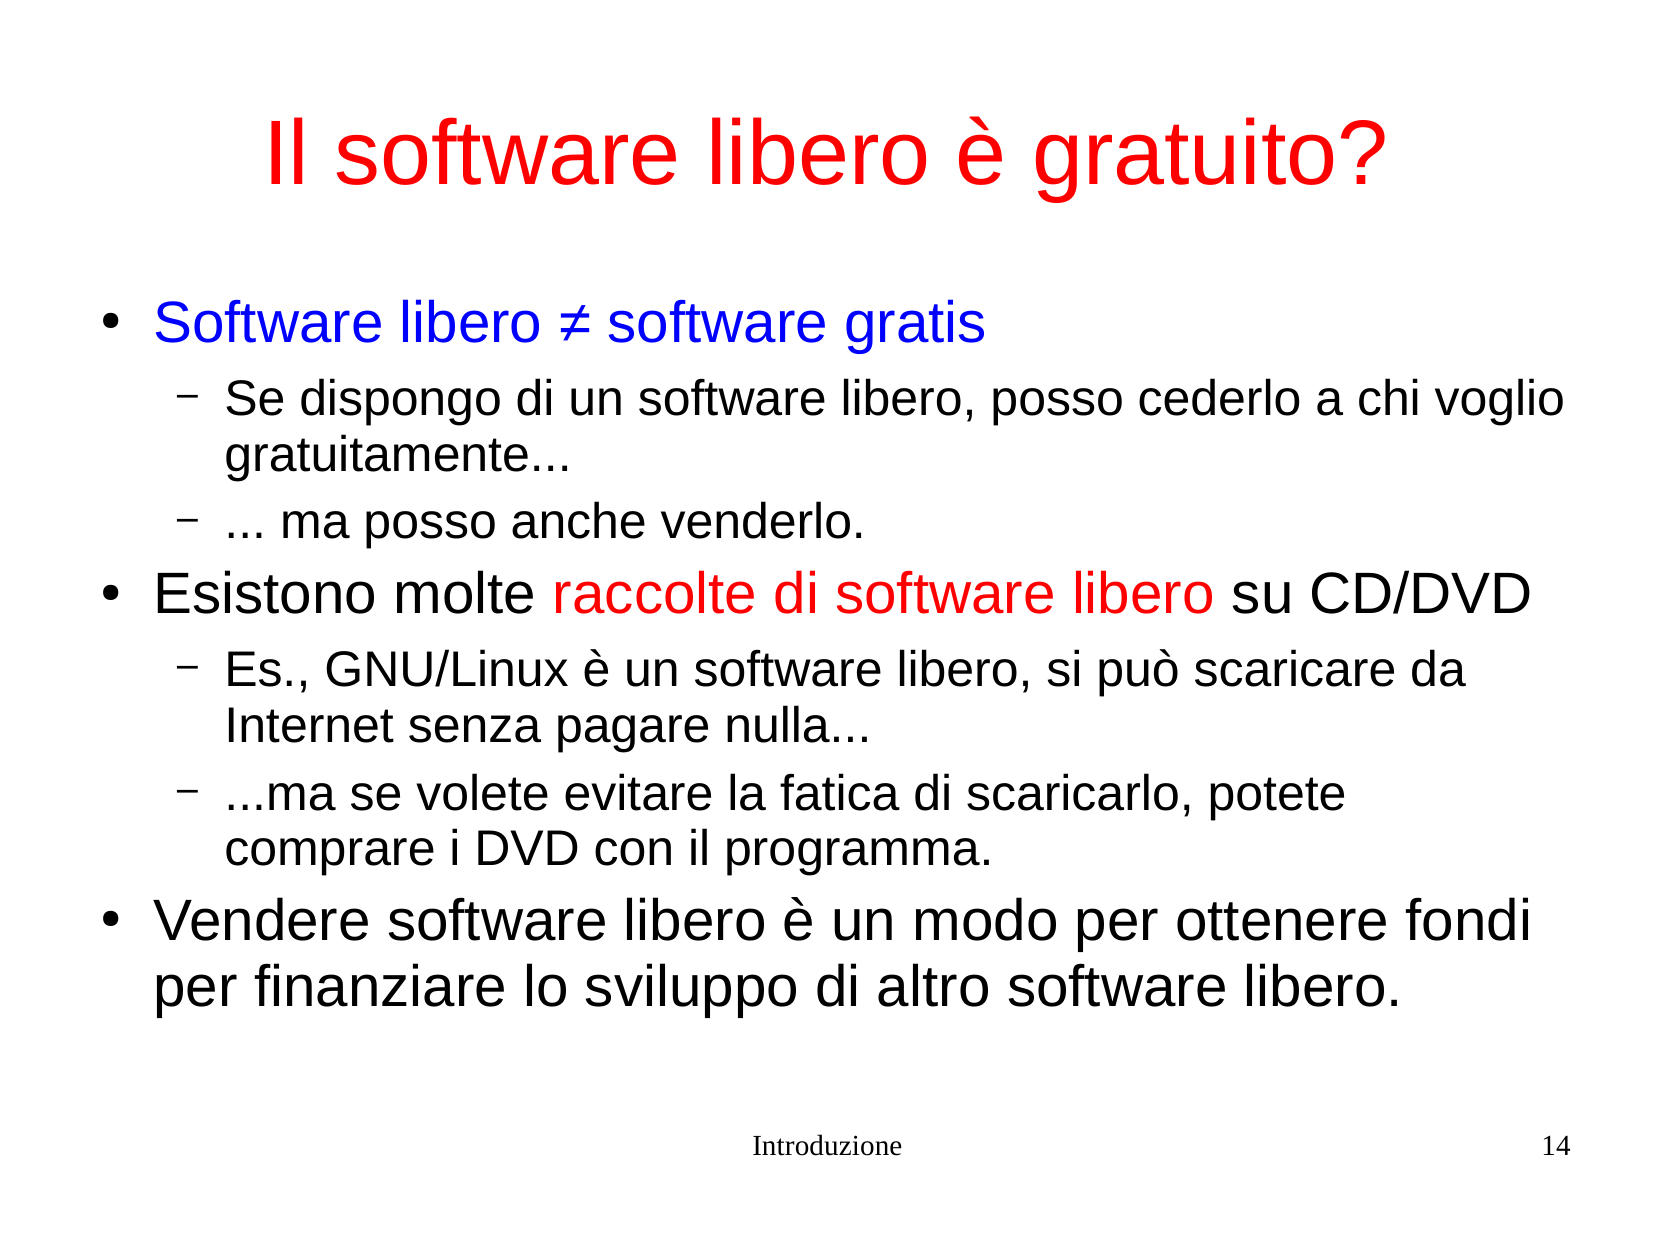

# Il software libero è gratuito?
Software libero ≠ software gratis
Se dispongo di un software libero, posso cederlo a chi voglio gratuitamente...
... ma posso anche venderlo.
Esistono molte raccolte di software libero su CD/DVD
Es., GNU/Linux è un software libero, si può scaricare da Internet senza pagare nulla...
...ma se volete evitare la fatica di scaricarlo, potete comprare i DVD con il programma.
Vendere software libero è un modo per ottenere fondi per finanziare lo sviluppo di altro software libero.
Introduzione
14